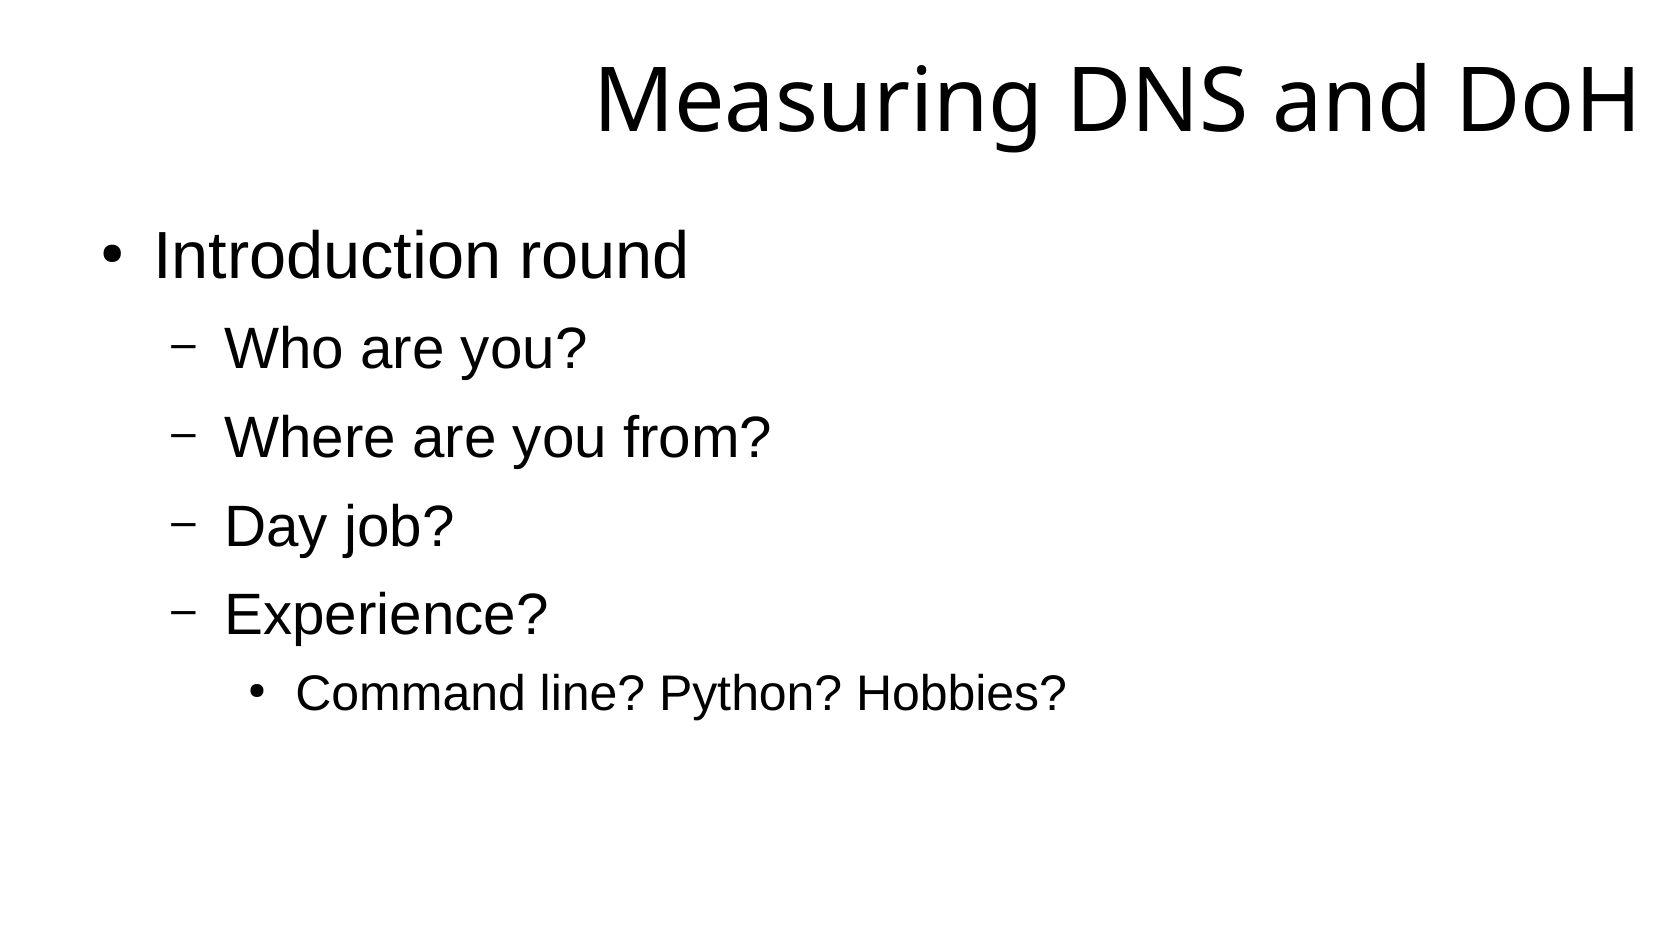

# Measuring DNS and DoH
Introduction round
Who are you?
Where are you from?
Day job?
Experience?
Command line? Python? Hobbies?